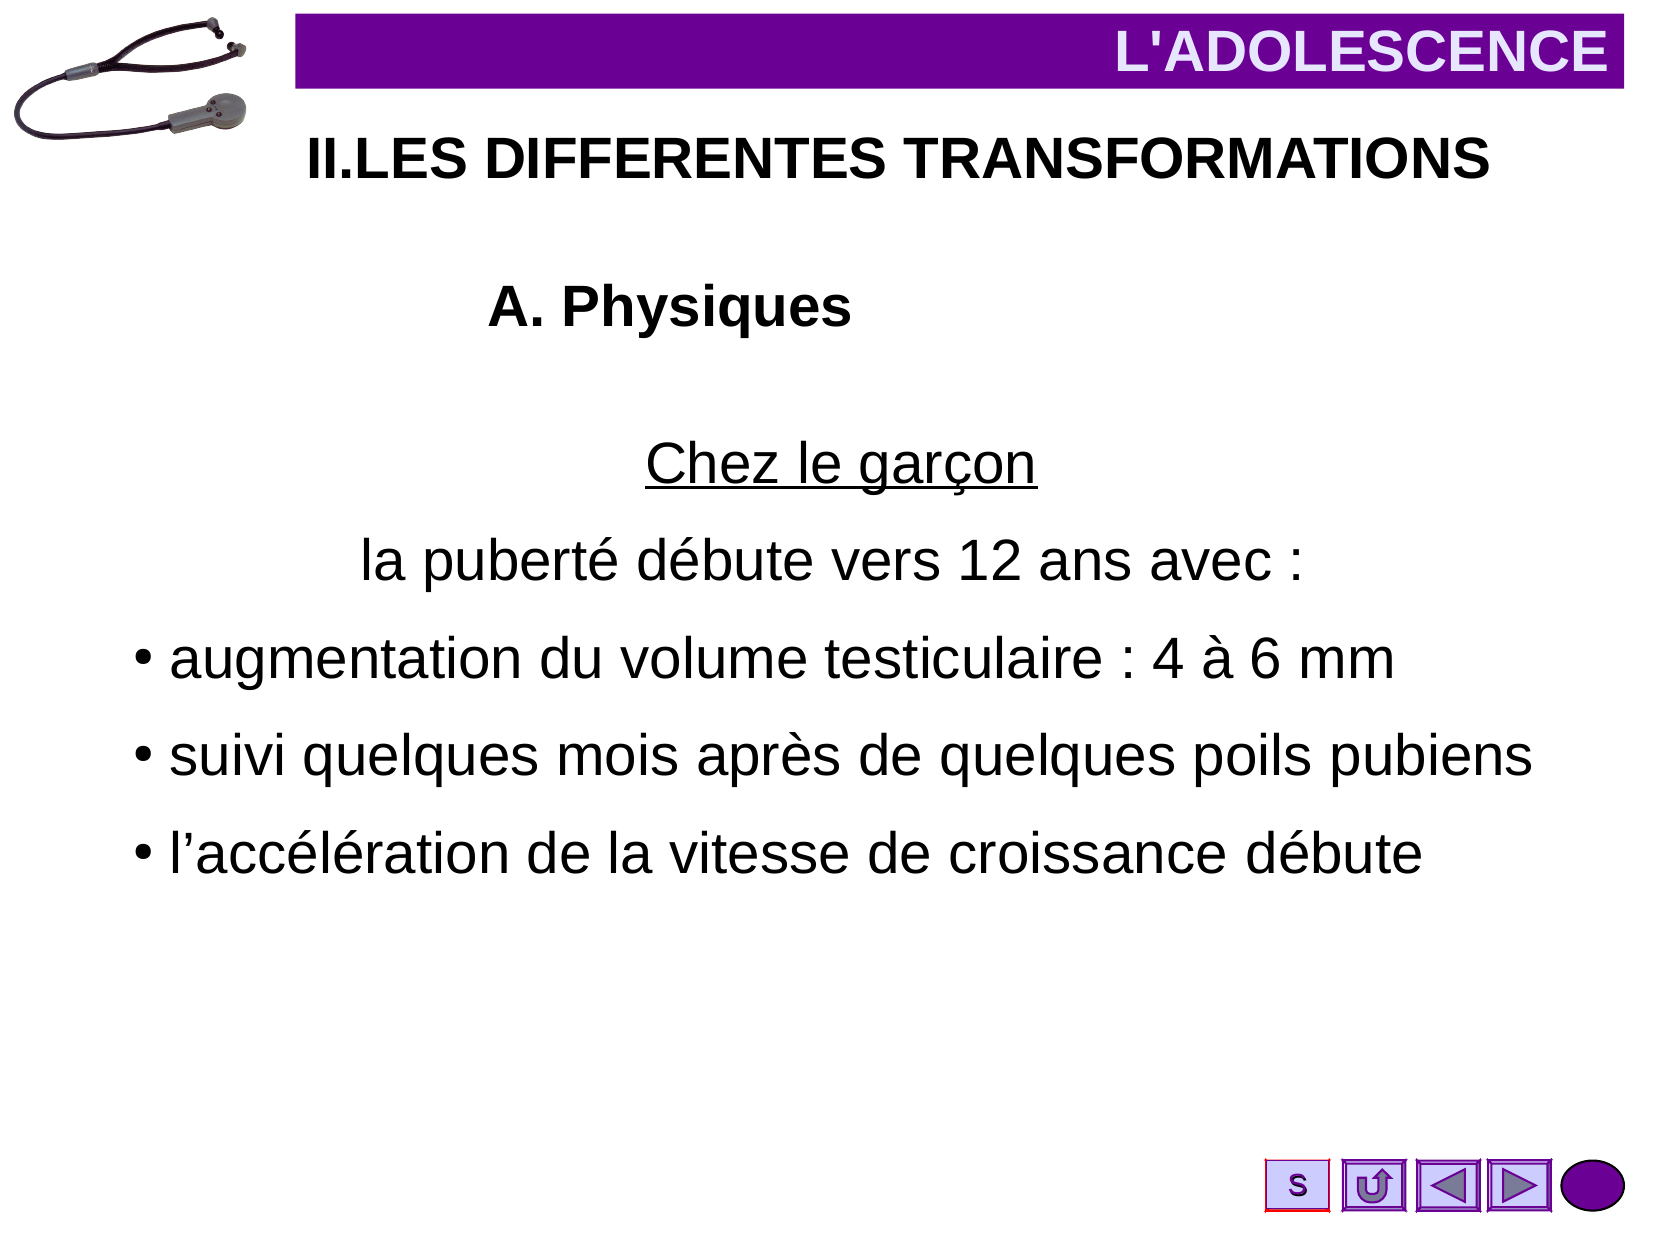

L'ADOLESCENCE
II.LES DIFFERENTES TRANSFORMATIONS
A. Physiques
Chez le garçon
la puberté débute vers 12 ans avec :
 augmentation du volume testiculaire : 4 à 6 mm
 suivi quelques mois après de quelques poils pubiens
 l’accélération de la vitesse de croissance débute